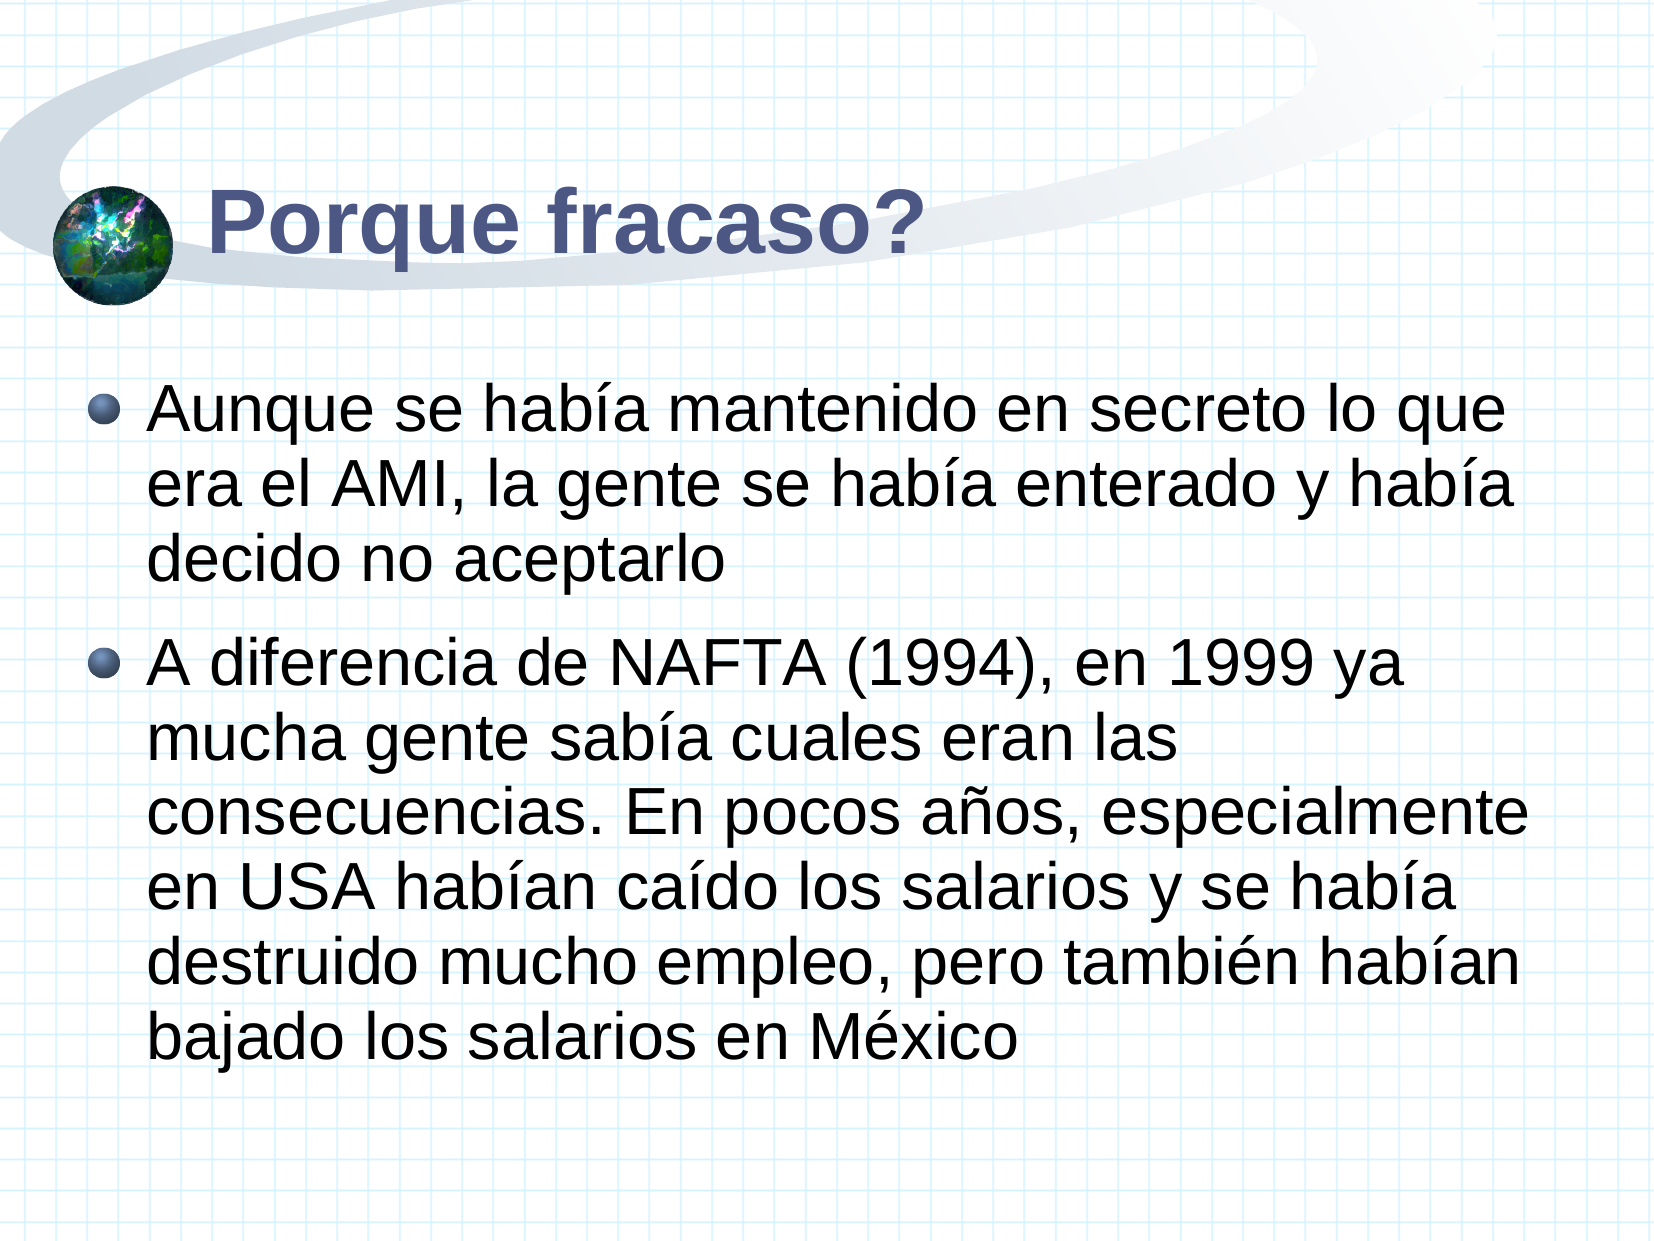

# Porque fracaso?
Aunque se había mantenido en secreto lo que era el AMI, la gente se había enterado y había decido no aceptarlo
A diferencia de NAFTA (1994), en 1999 ya mucha gente sabía cuales eran las consecuencias. En pocos años, especialmente en USA habían caído los salarios y se había destruido mucho empleo, pero también habían bajado los salarios en México